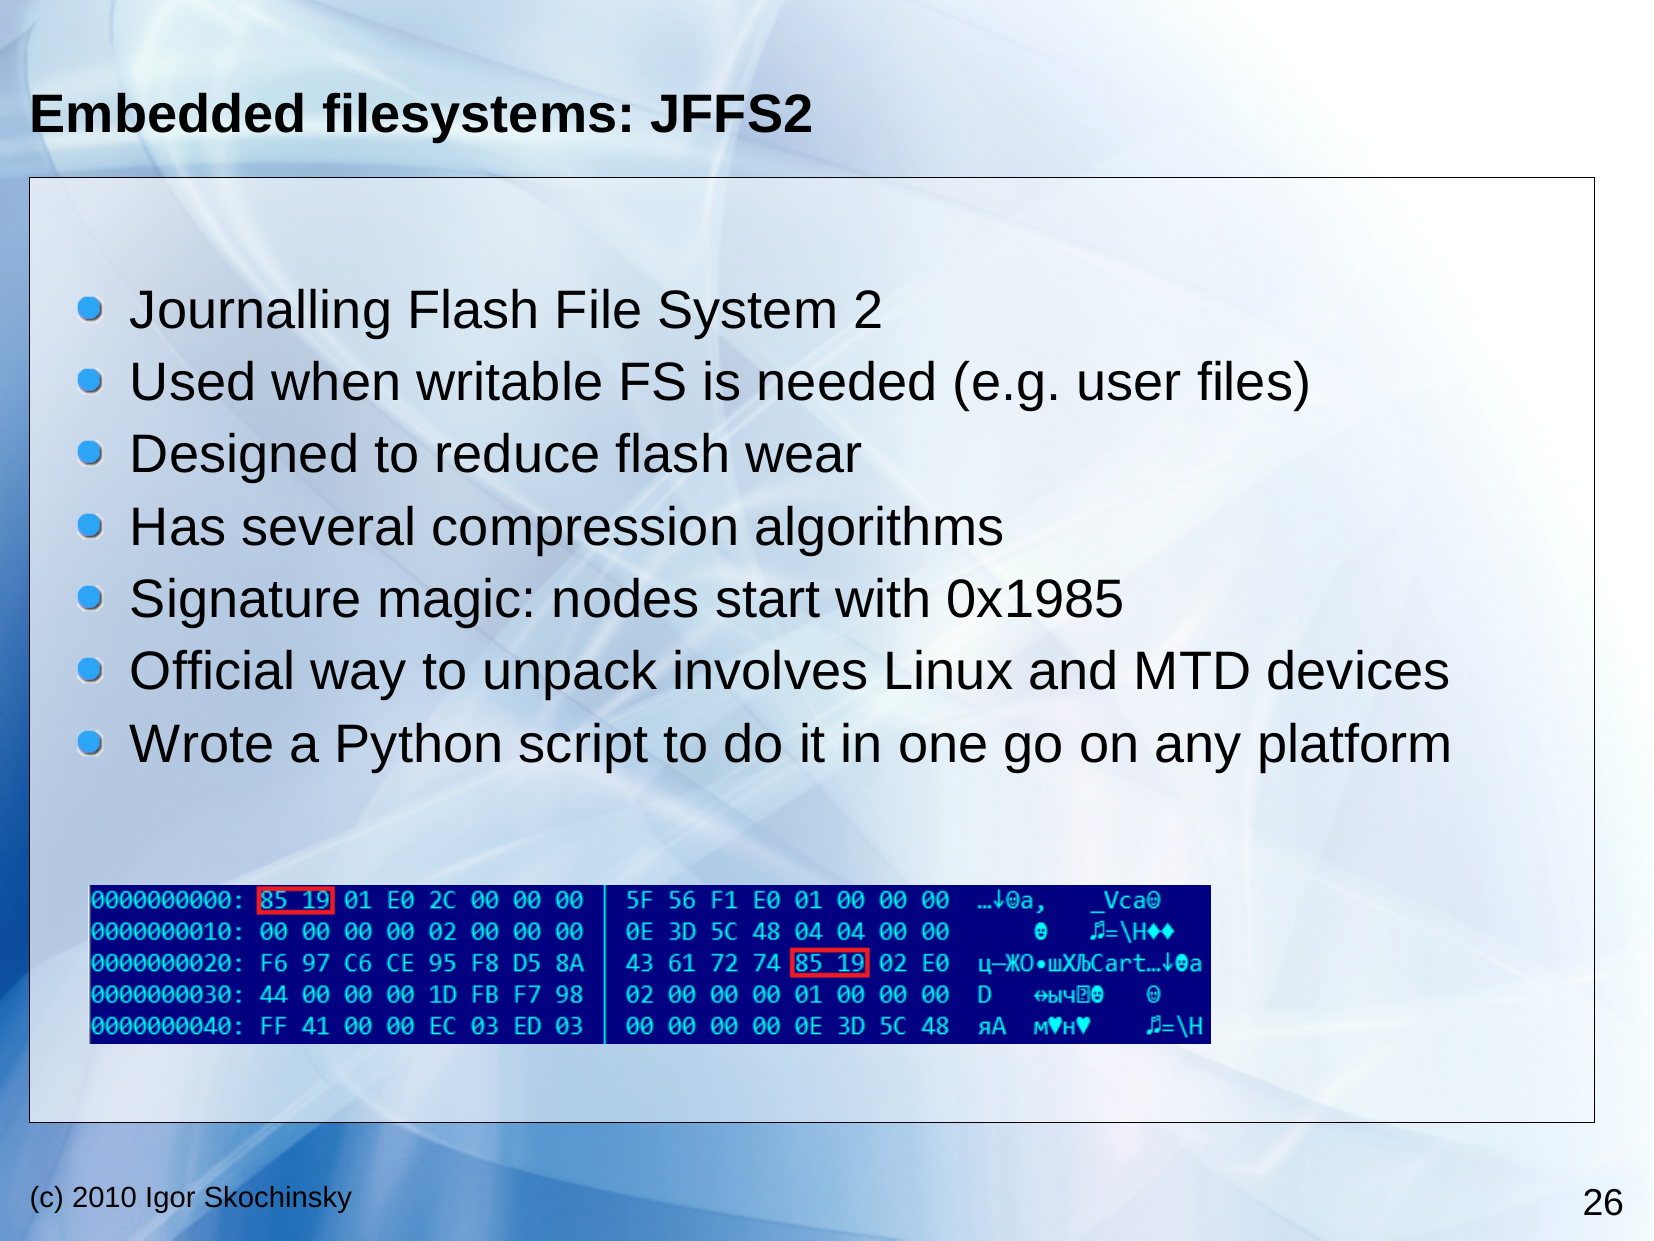

# Embedded filesystems: JFFS2
Journalling Flash File System 2
Used when writable FS is needed (e.g. user files)
Designed to reduce flash wear
Has several compression algorithms
Signature magic: nodes start with 0x1985
Official way to unpack involves Linux and MTD devices
Wrote a Python script to do it in one go on any platform
(c) 2010 Igor Skochinsky
26